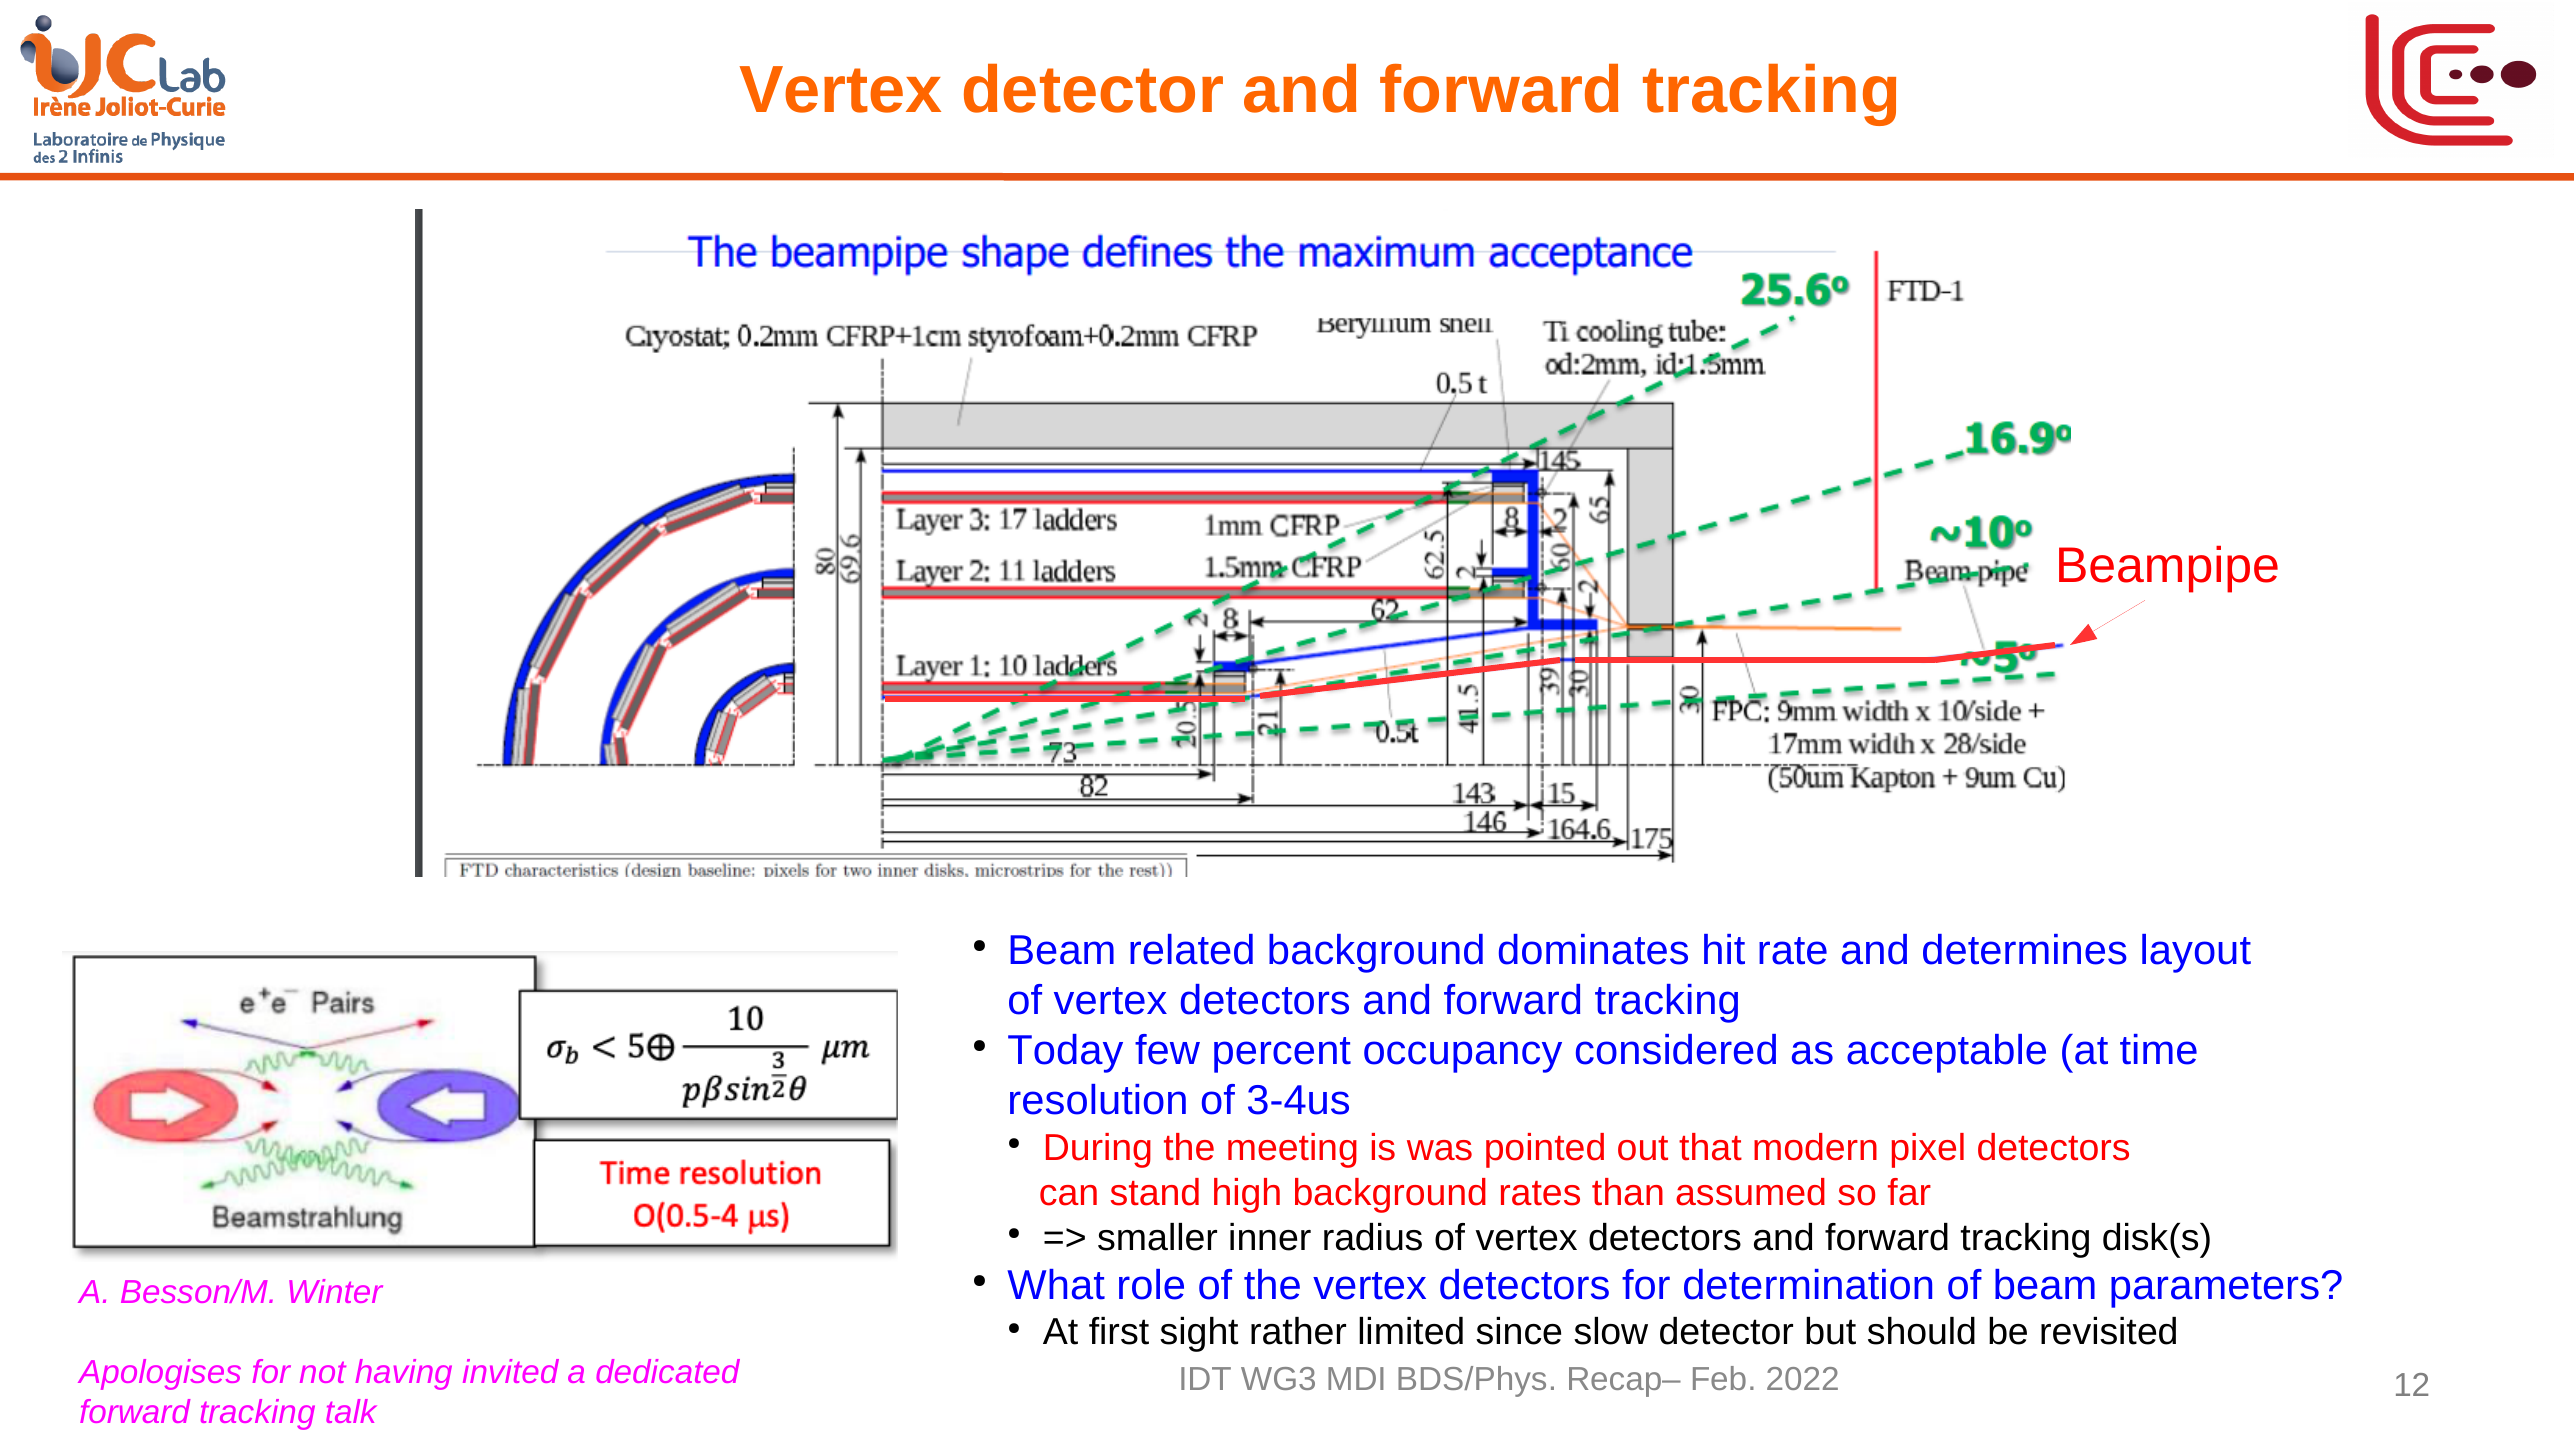

# Vertex detector and forward tracking
Beampipe
Beam related background dominates hit rate and determines layout
of vertex detectors and forward tracking
Today few percent occupancy considered as acceptable (at time
resolution of 3-4us
During the meeting is was pointed out that modern pixel detectors
 can stand high background rates than assumed so far
=> smaller inner radius of vertex detectors and forward tracking disk(s)
What role of the vertex detectors for determination of beam parameters?
At first sight rather limited since slow detector but should be revisited
A. Besson/M. Winter
Apologises for not having invited a dedicated
forward tracking talk
12